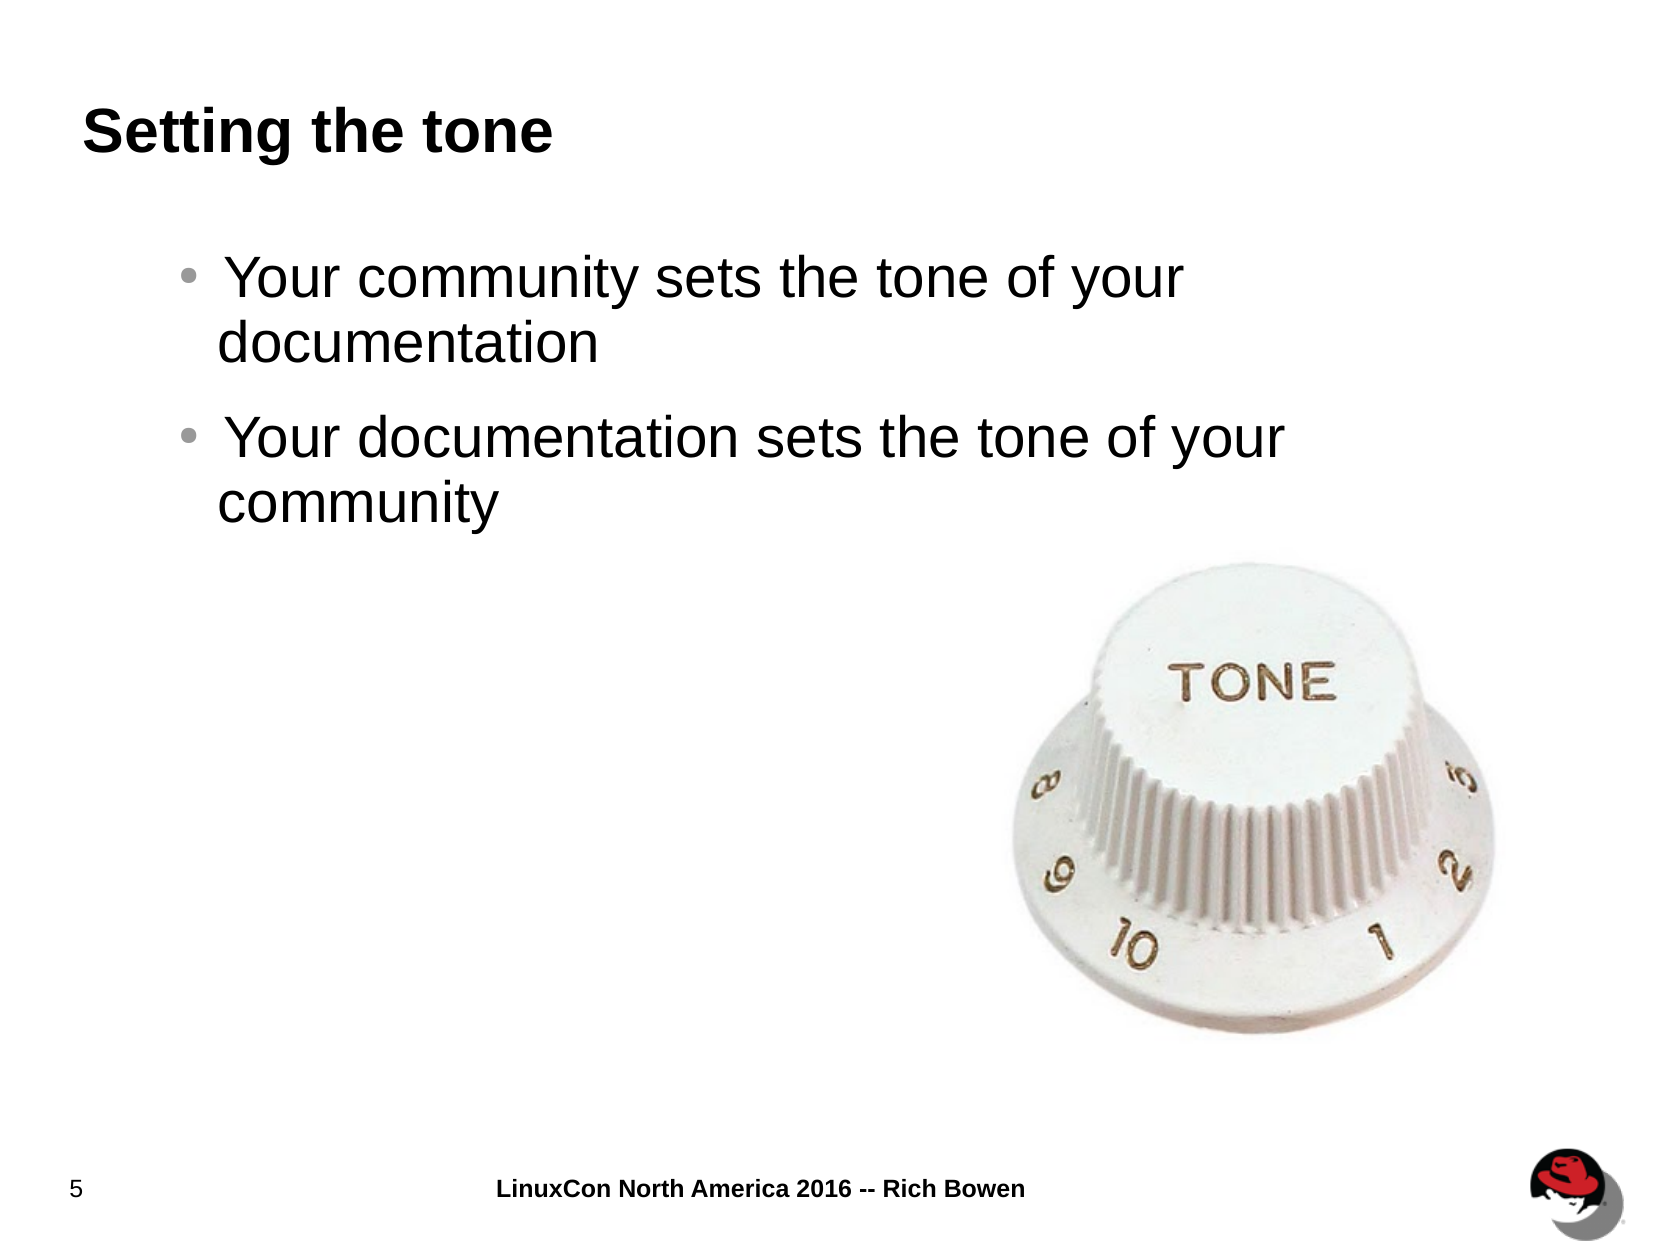

# Setting the tone
Your community sets the tone of your documentation
Your documentation sets the tone of your community